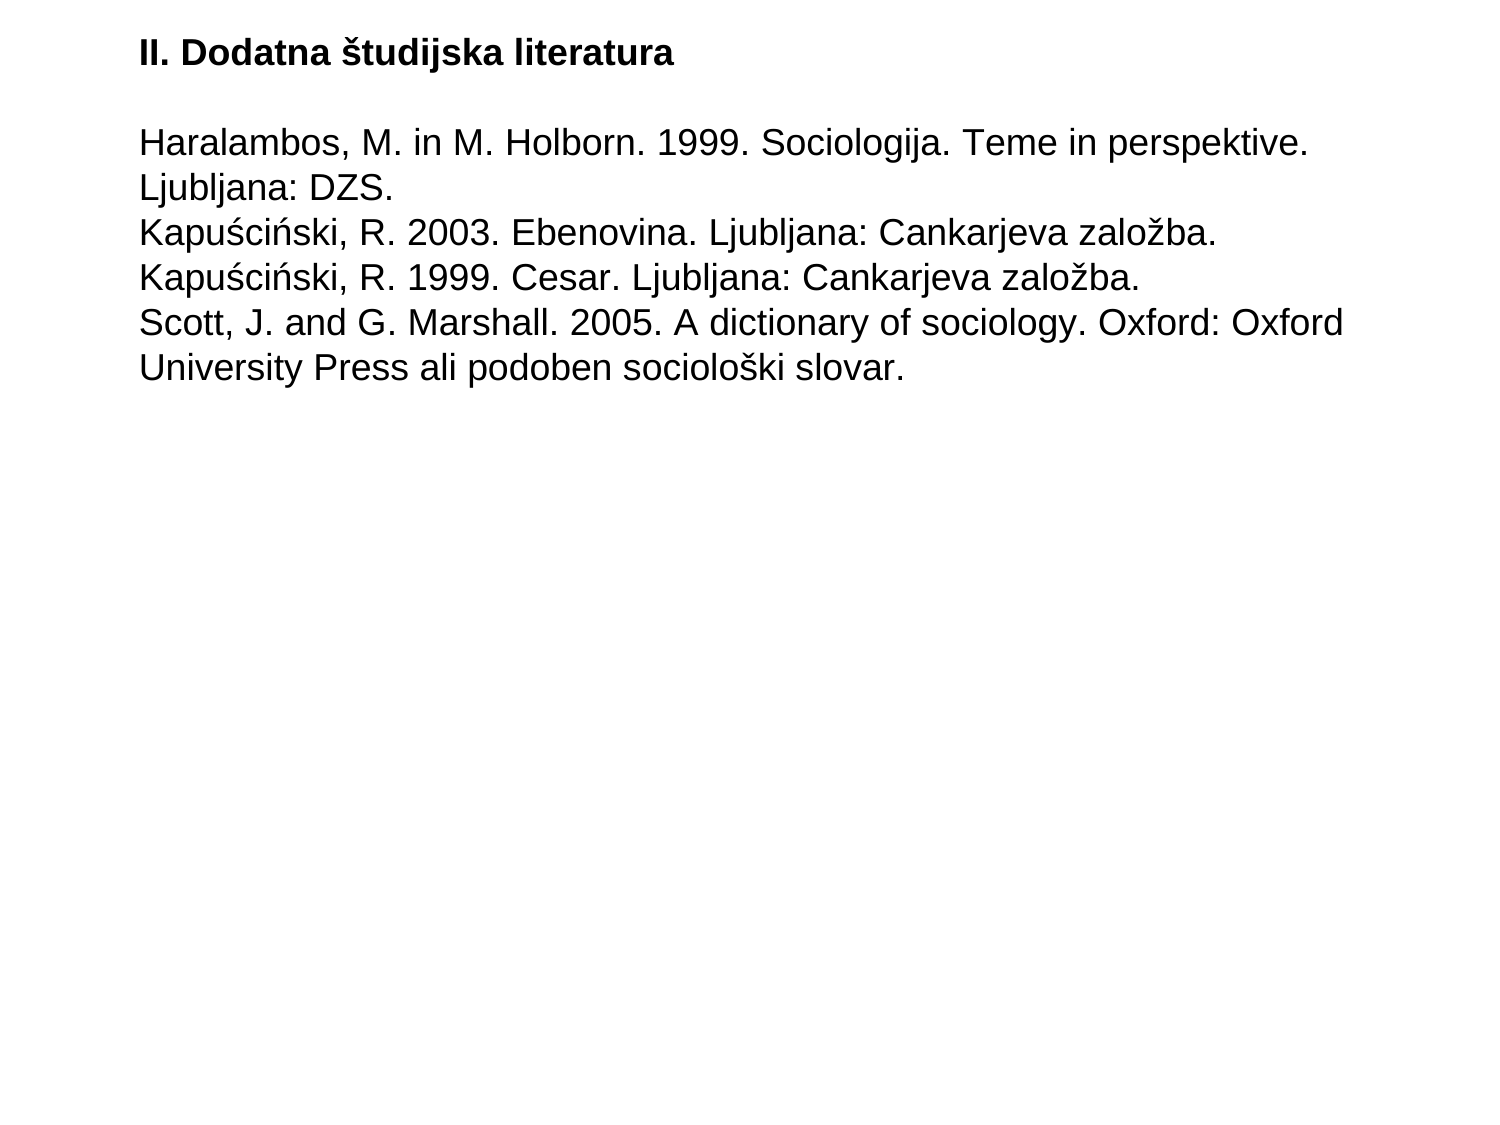

II. Dodatna študijska literatura
Haralambos, M. in M. Holborn. 1999. Sociologija. Teme in perspektive. Ljubljana: DZS.
Kapuściński, R. 2003. Ebenovina. Ljubljana: Cankarjeva založba.
Kapuściński, R. 1999. Cesar. Ljubljana: Cankarjeva založba.
Scott, J. and G. Marshall. 2005. A dictionary of sociology. Oxford: Oxford University Press ali podoben sociološki slovar.